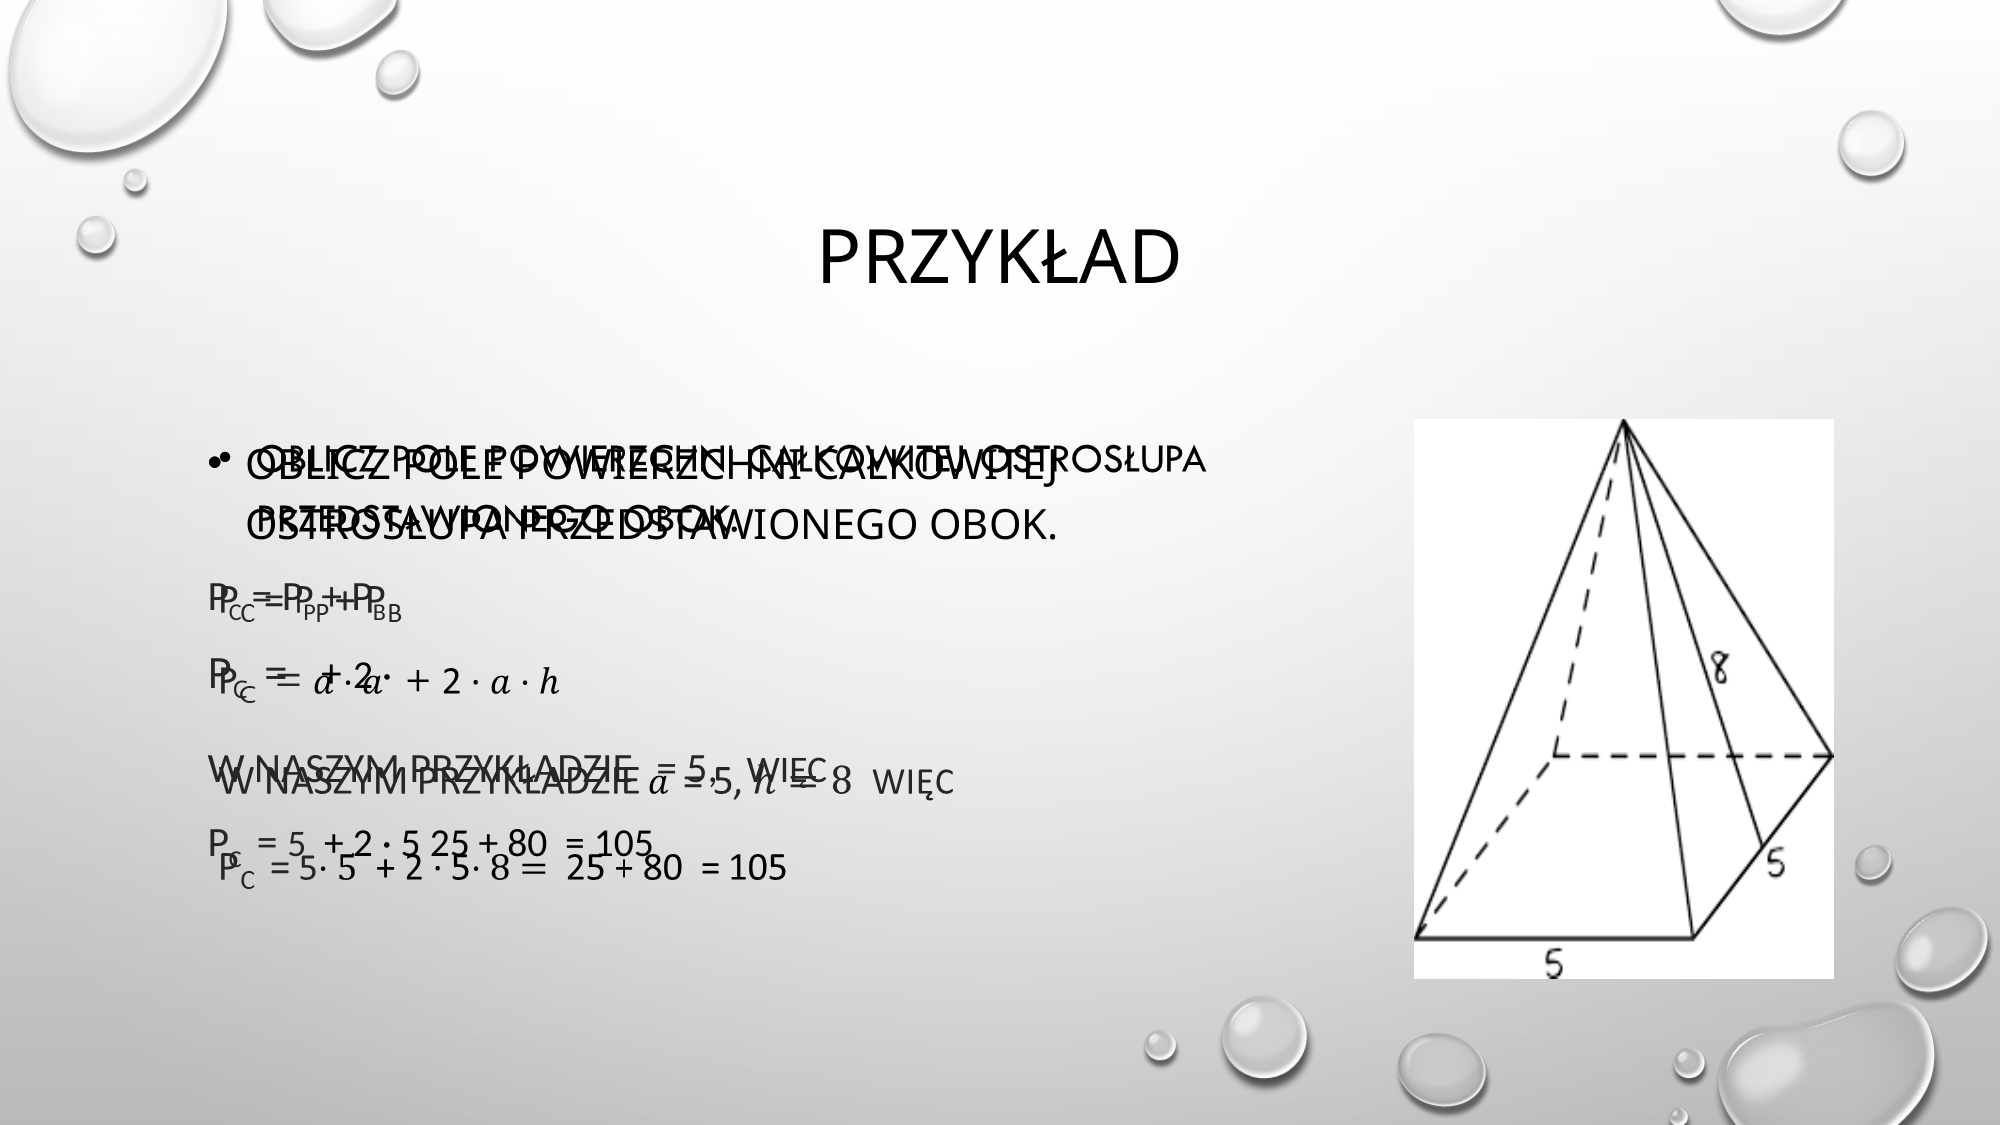

# Przykład
Oblicz pole powierzchni całkowitej ostrosłupa przedstawionego obok.
PC = Pp + Pb
PC = + 2 ·
W naszym przykładzie = 5, więc
PC = 5 + 2 · 5 25 + 80 = 105